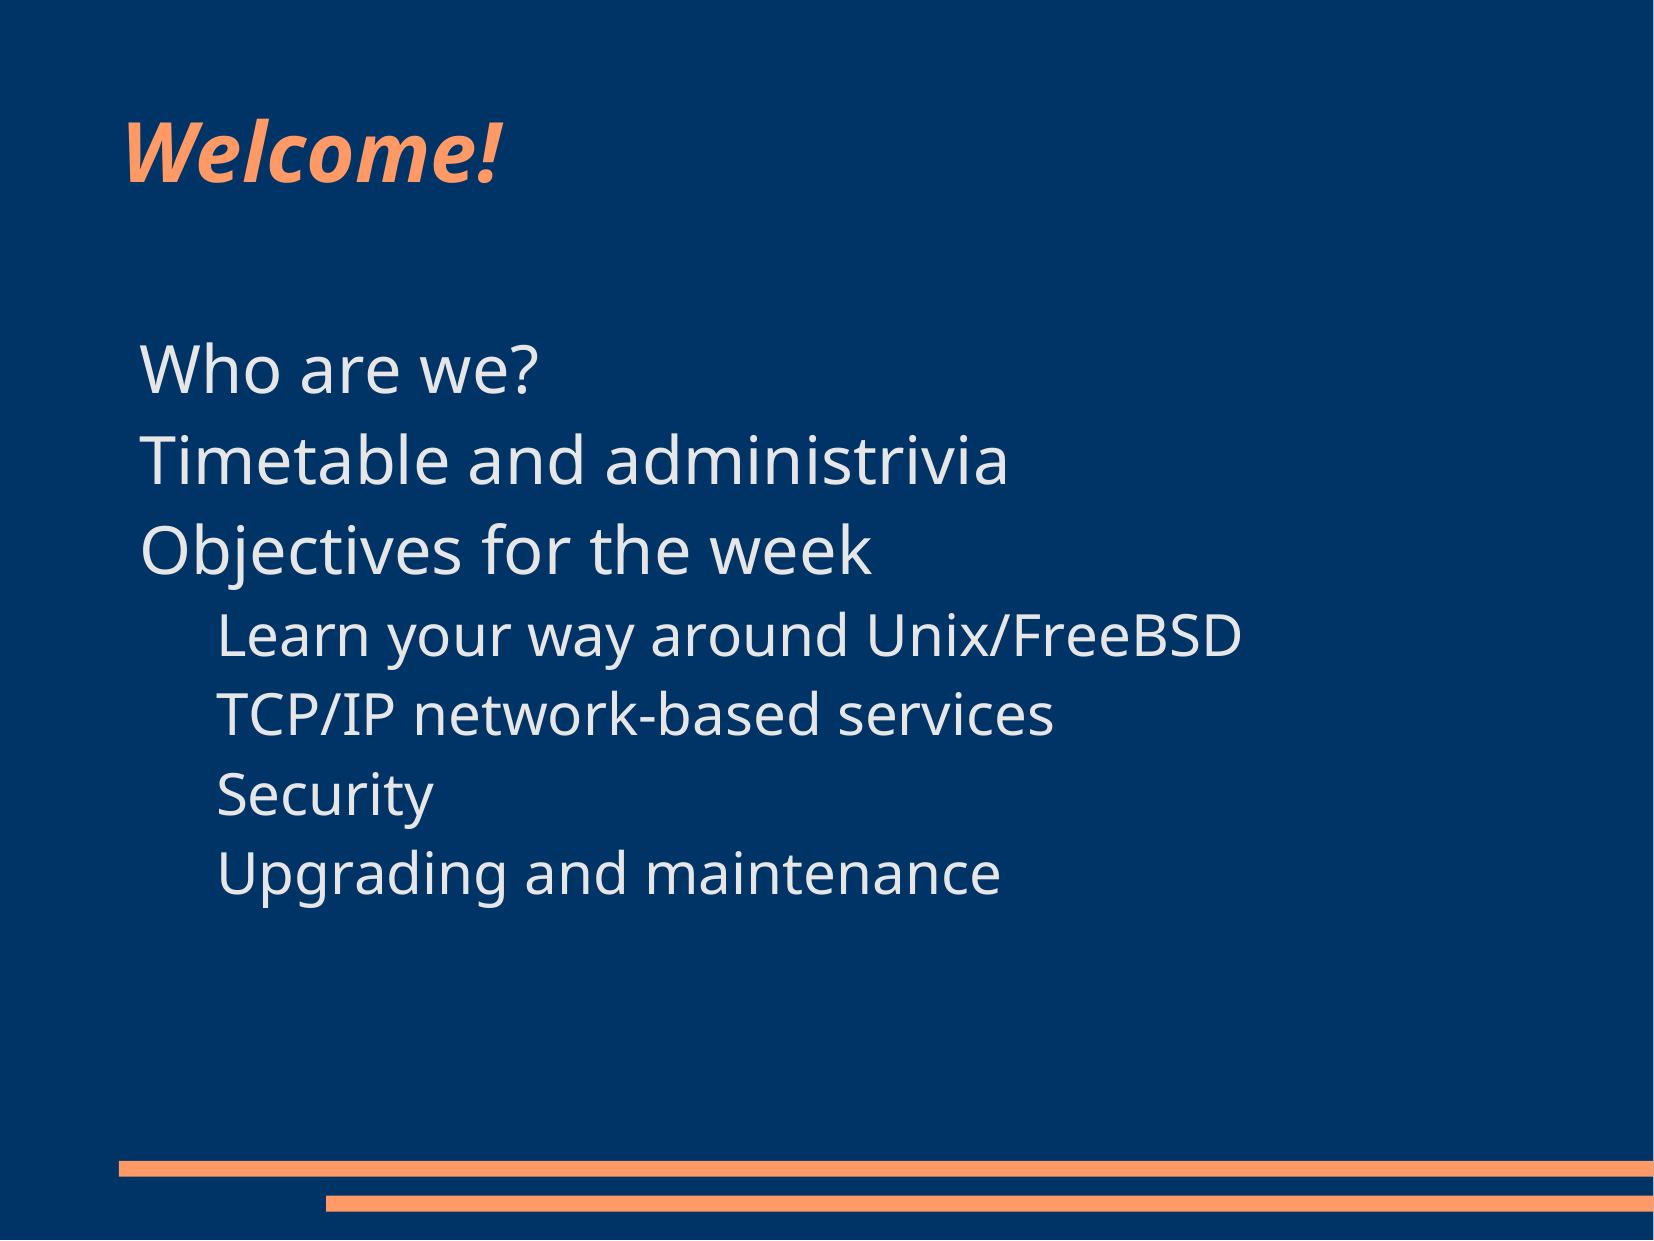

# Welcome!
Who are we?
Timetable and administrivia
Objectives for the week
Learn your way around Unix/FreeBSD
TCP/IP network-based services
Security
Upgrading and maintenance